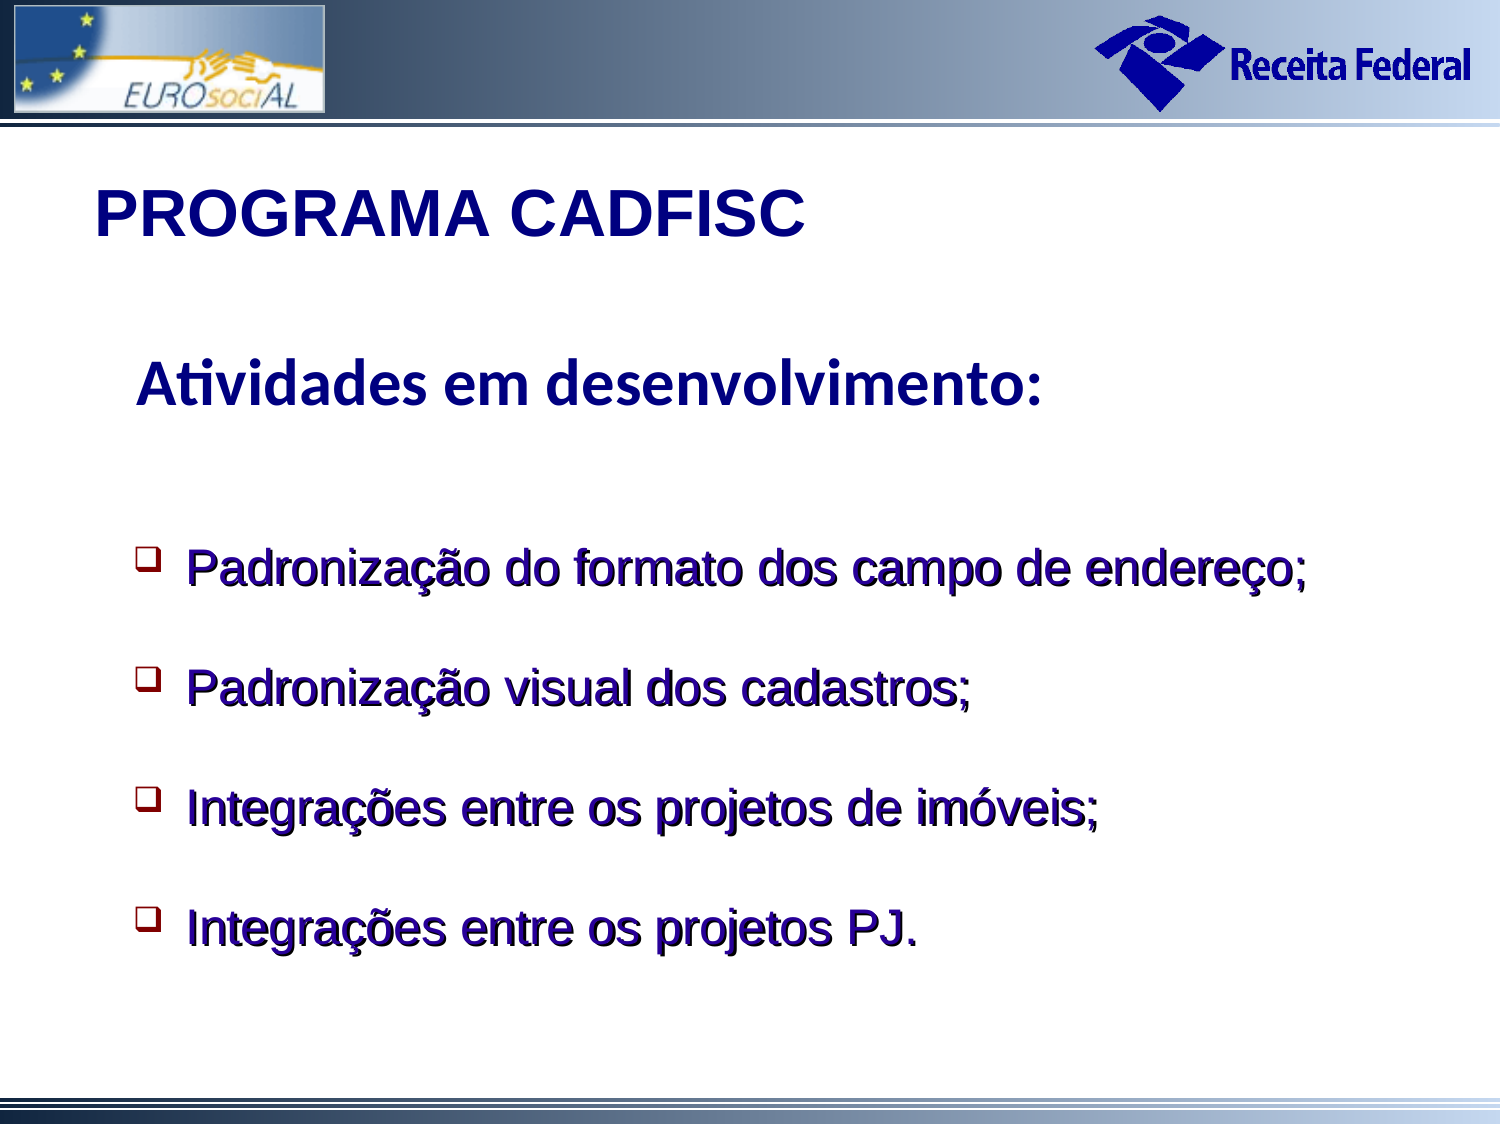

# PROGRAMA CADFISC
Atividades em desenvolvimento:
Padronização do formato dos campo de endereço;
Padronização visual dos cadastros;
Integrações entre os projetos de imóveis;
Integrações entre os projetos PJ.